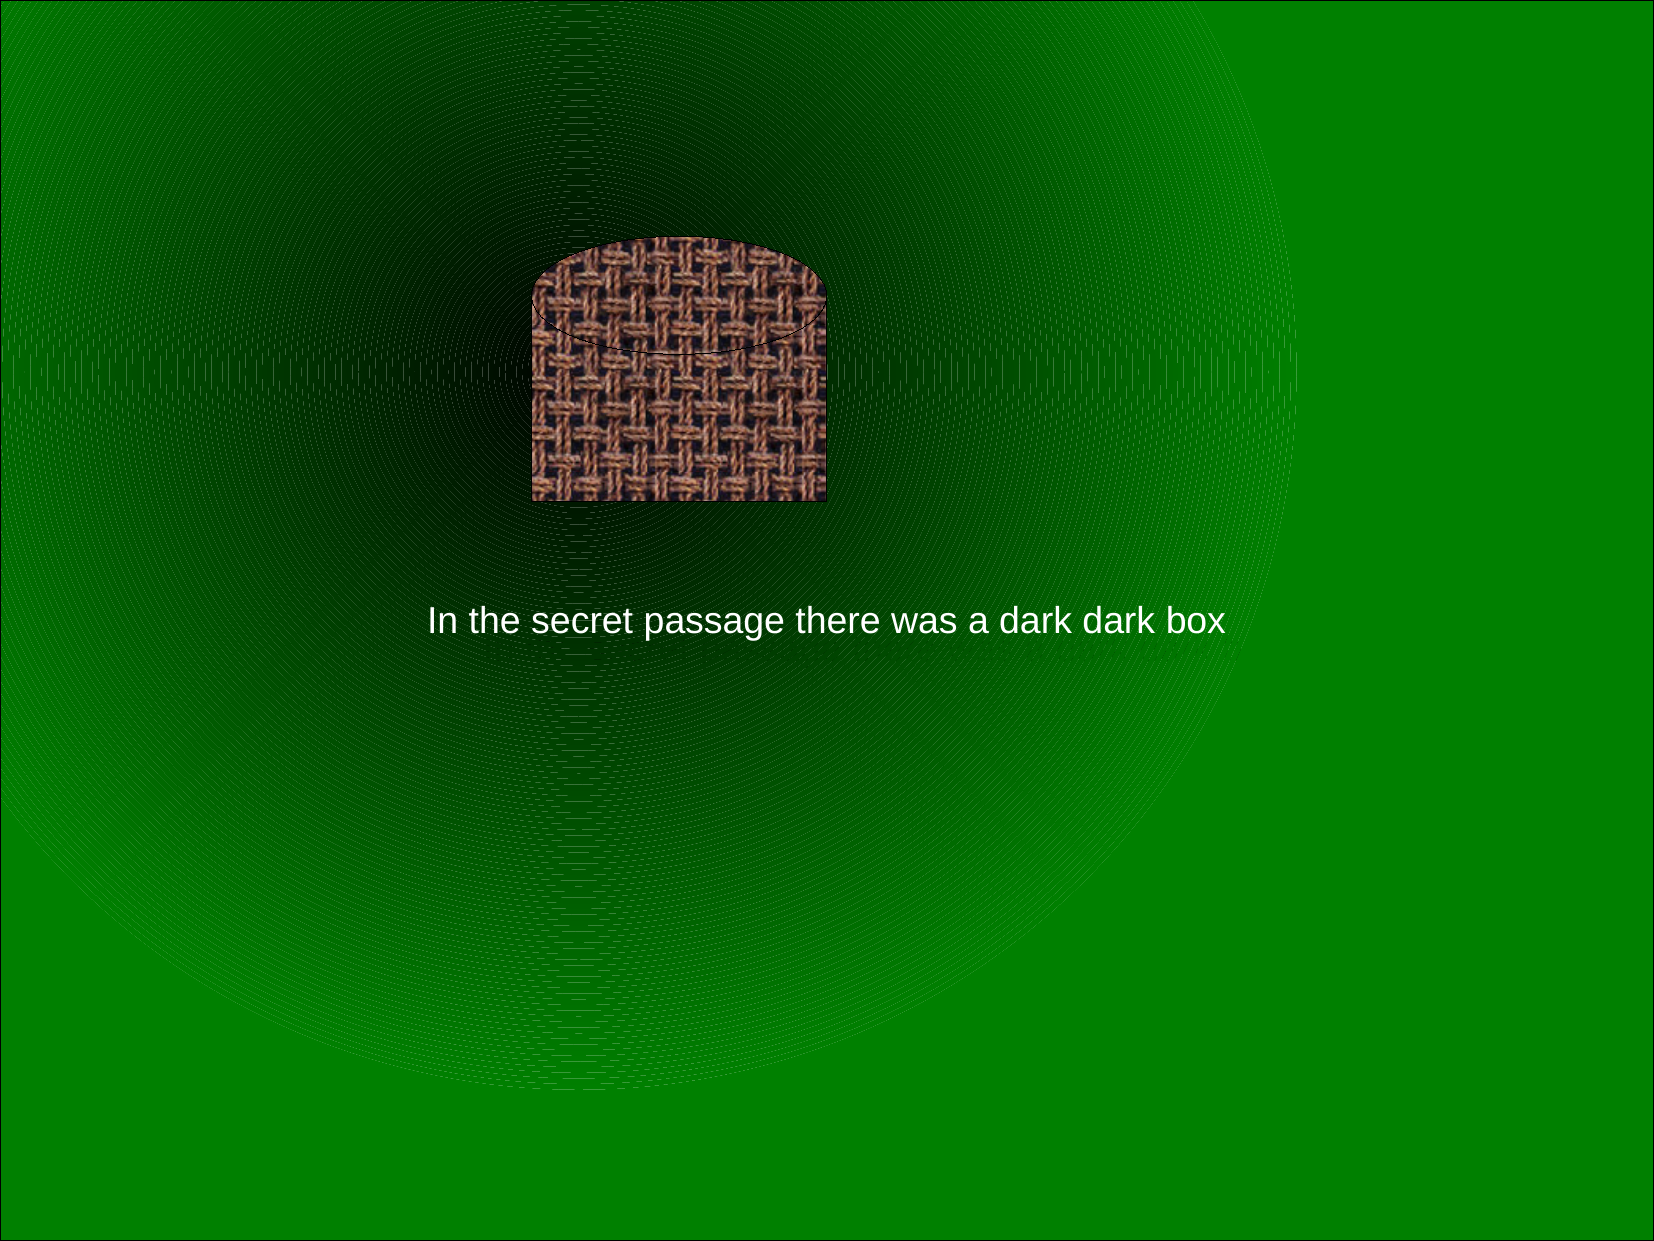

In the secret passage there was a dark dark box
In the secret passage there was a dark dark box